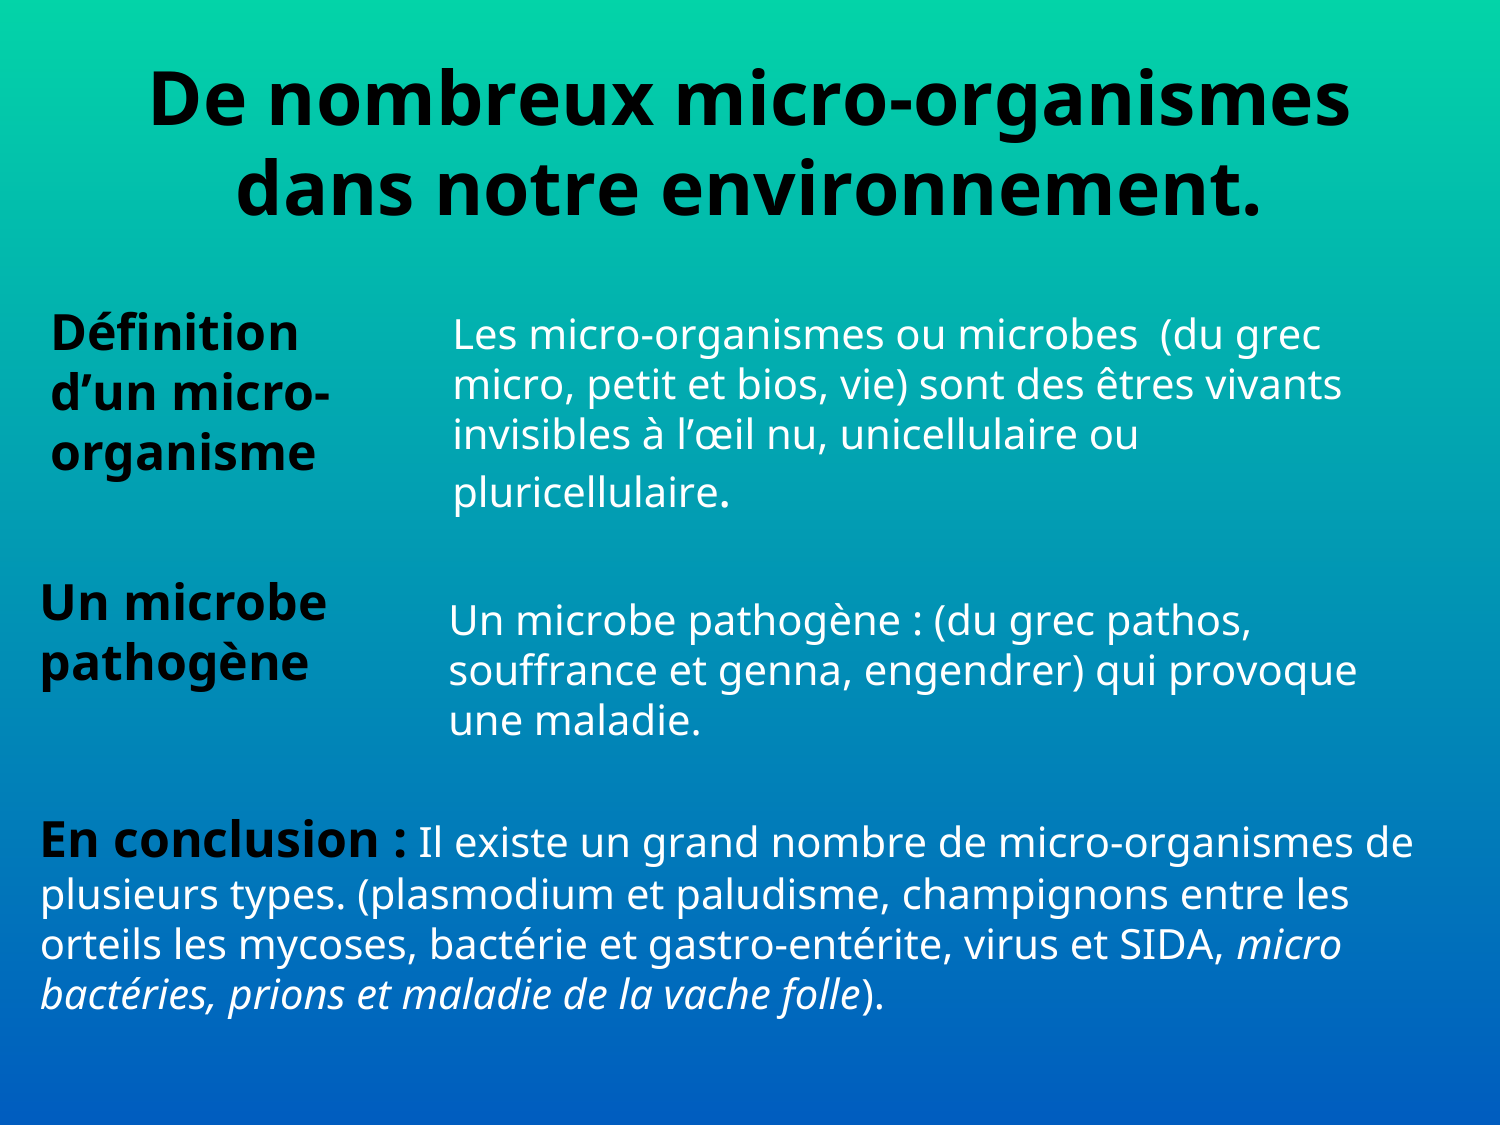

# De nombreux micro-organismes dans notre environnement.
Définition d’un micro-organisme
Les micro-organismes ou microbes (du grec micro, petit et bios, vie) sont des êtres vivants invisibles à l’œil nu, unicellulaire ou pluricellulaire.
Un microbe pathogène
Un microbe pathogène : (du grec pathos, souffrance et genna, engendrer) qui provoque une maladie.
En conclusion : Il existe un grand nombre de micro-organismes de plusieurs types. (plasmodium et paludisme, champignons entre les orteils les mycoses, bactérie et gastro-entérite, virus et SIDA, micro bactéries, prions et maladie de la vache folle).